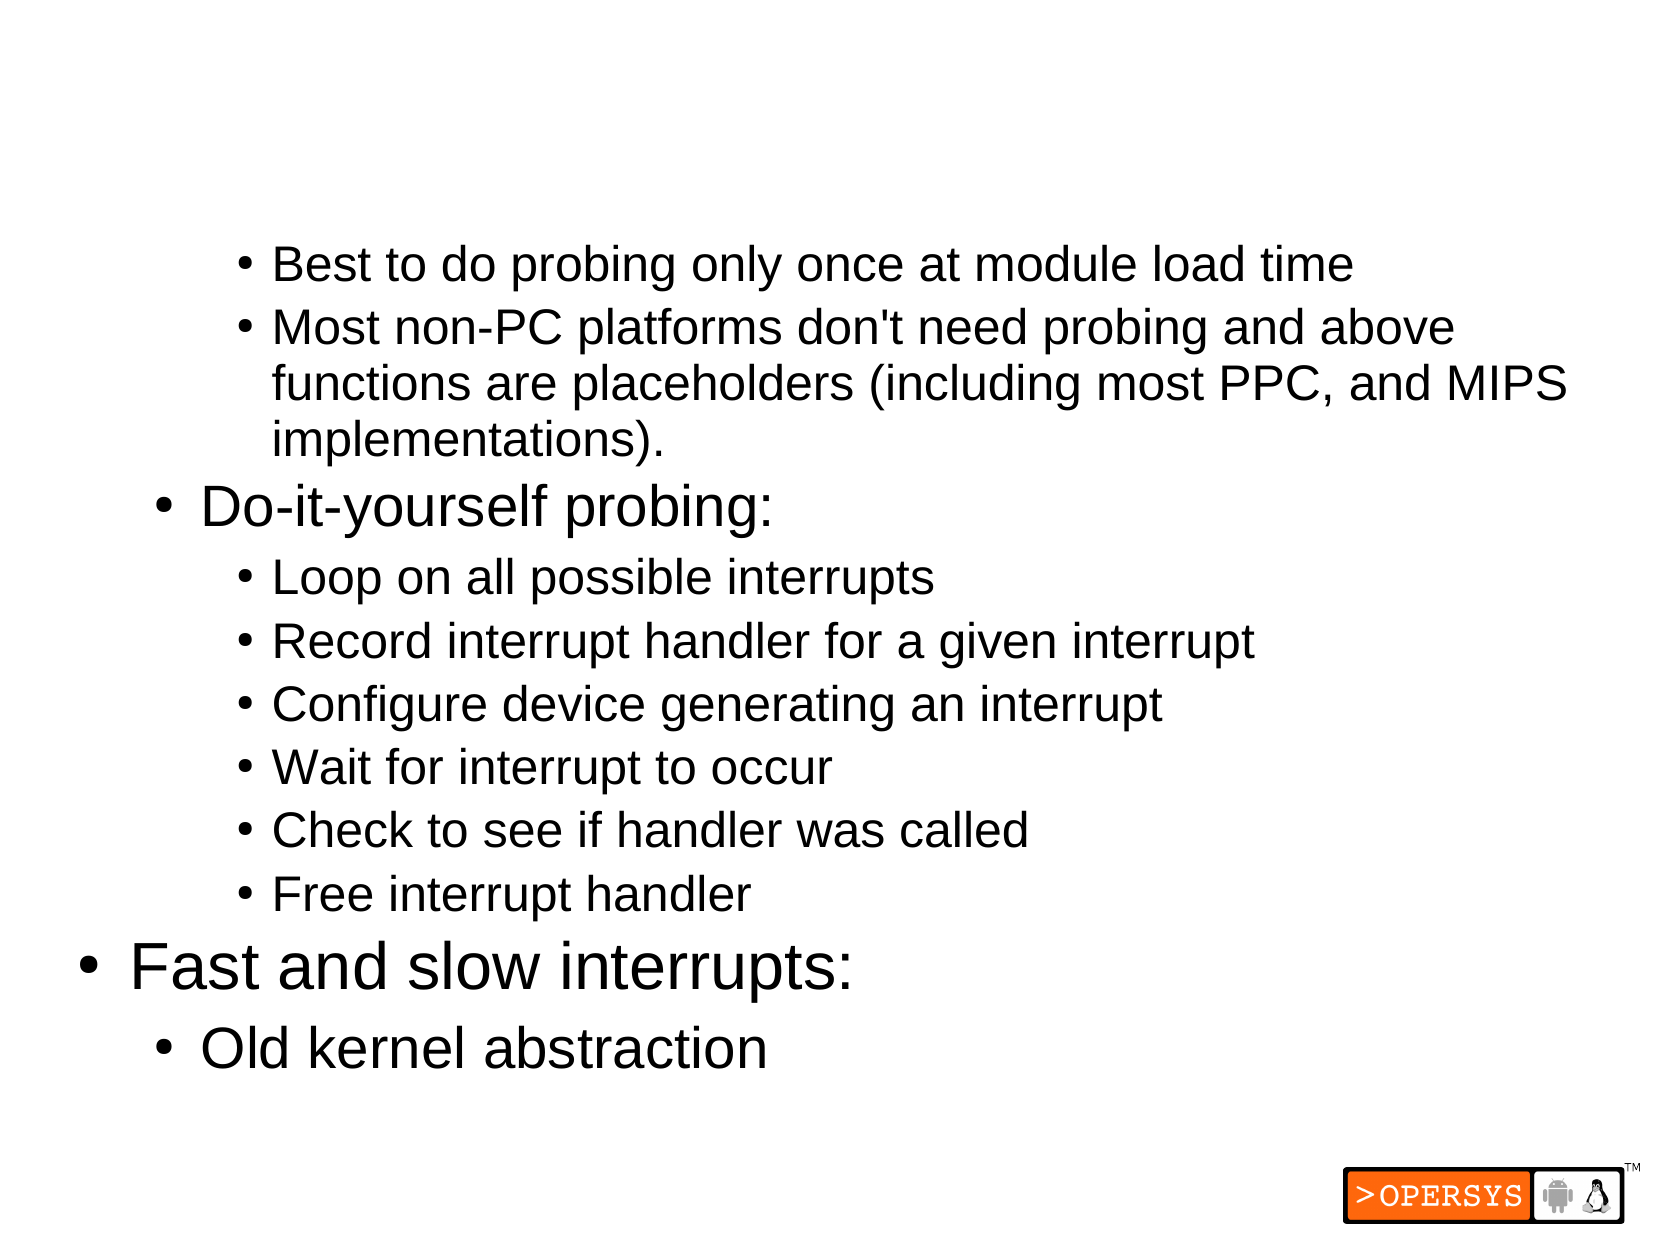

# Best to do probing only once at module load time
Most non-PC platforms don't need probing and above functions are placeholders (including most PPC, and MIPS implementations).
Do-it-yourself probing:
Loop on all possible interrupts
Record interrupt handler for a given interrupt
Configure device generating an interrupt
Wait for interrupt to occur
Check to see if handler was called
Free interrupt handler
Fast and slow interrupts:
Old kernel abstraction